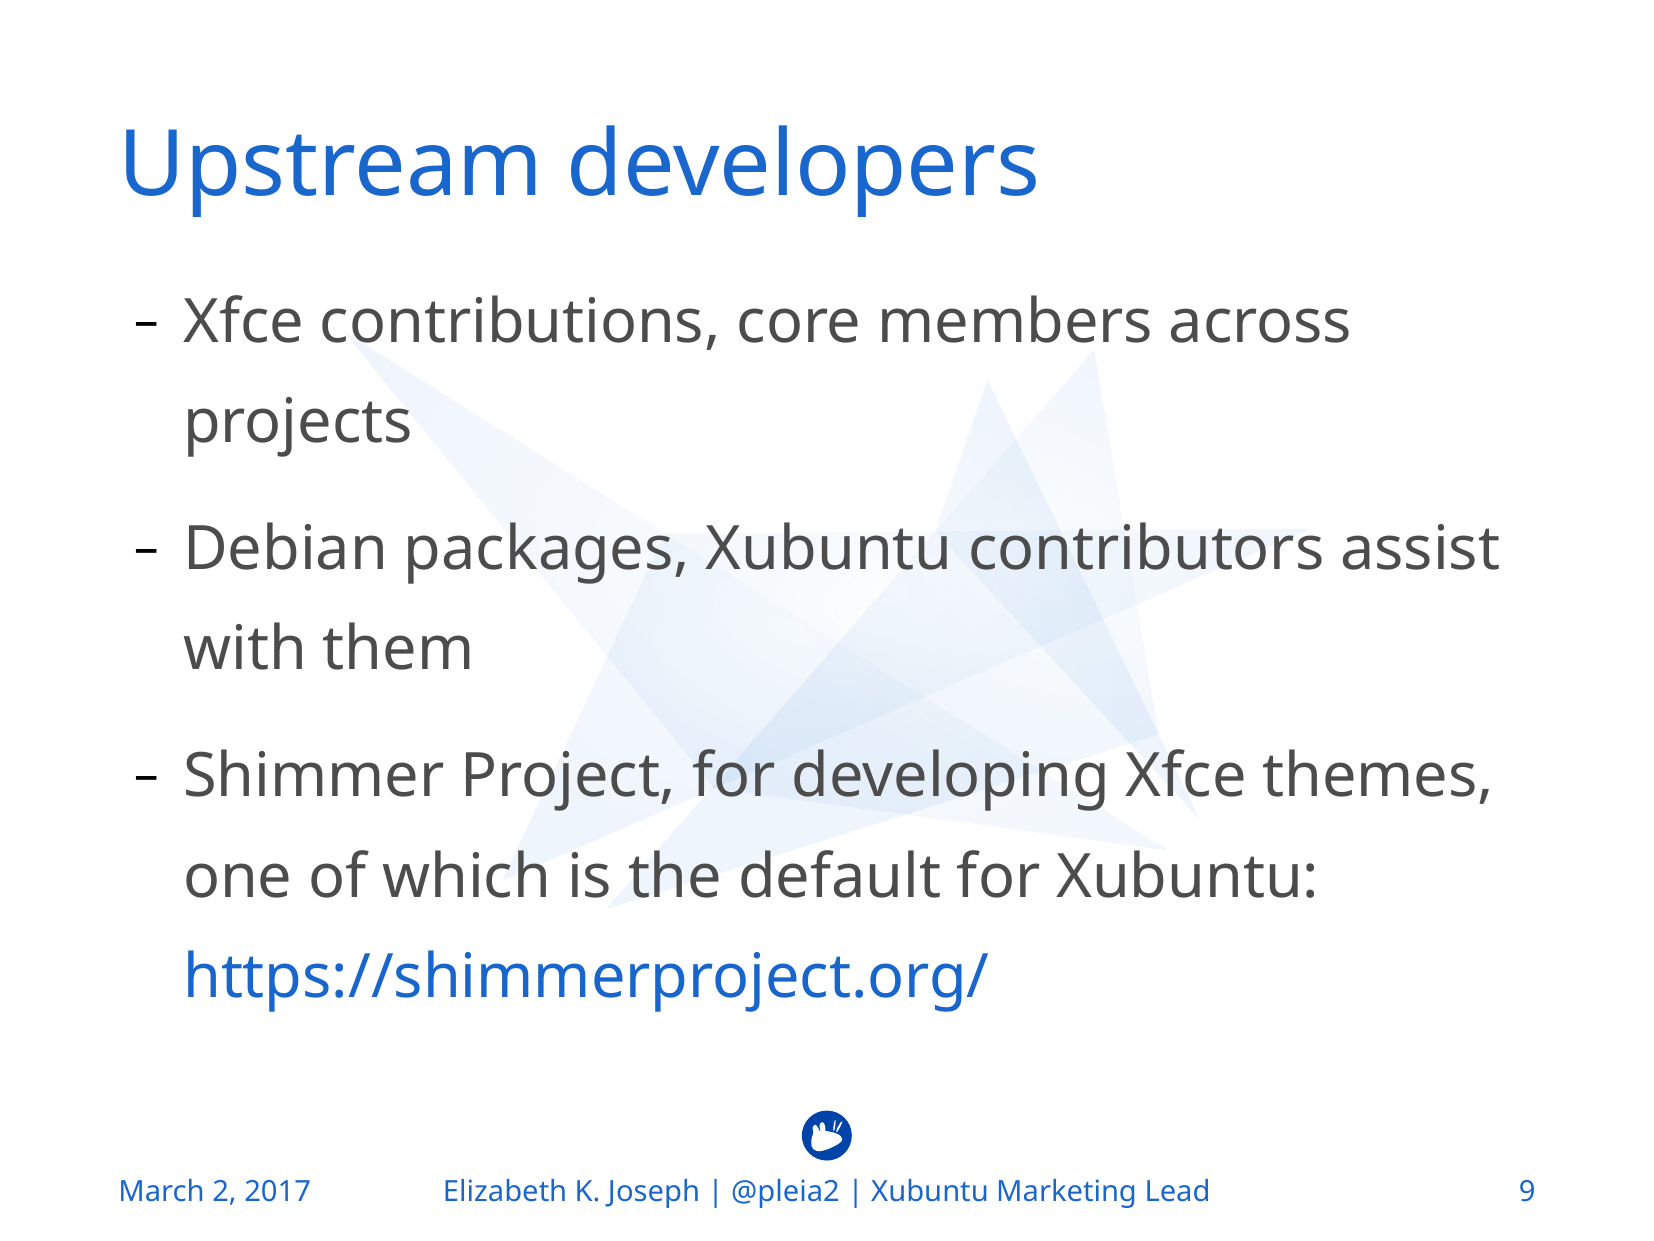

# Upstream developers
Xfce contributions, core members across projects
Debian packages, Xubuntu contributors assist with them
Shimmer Project, for developing Xfce themes, one of which is the default for Xubuntu: https://shimmerproject.org/
Elizabeth K. Joseph | @pleia2 | Xubuntu Marketing Lead
March 2, 2017
9